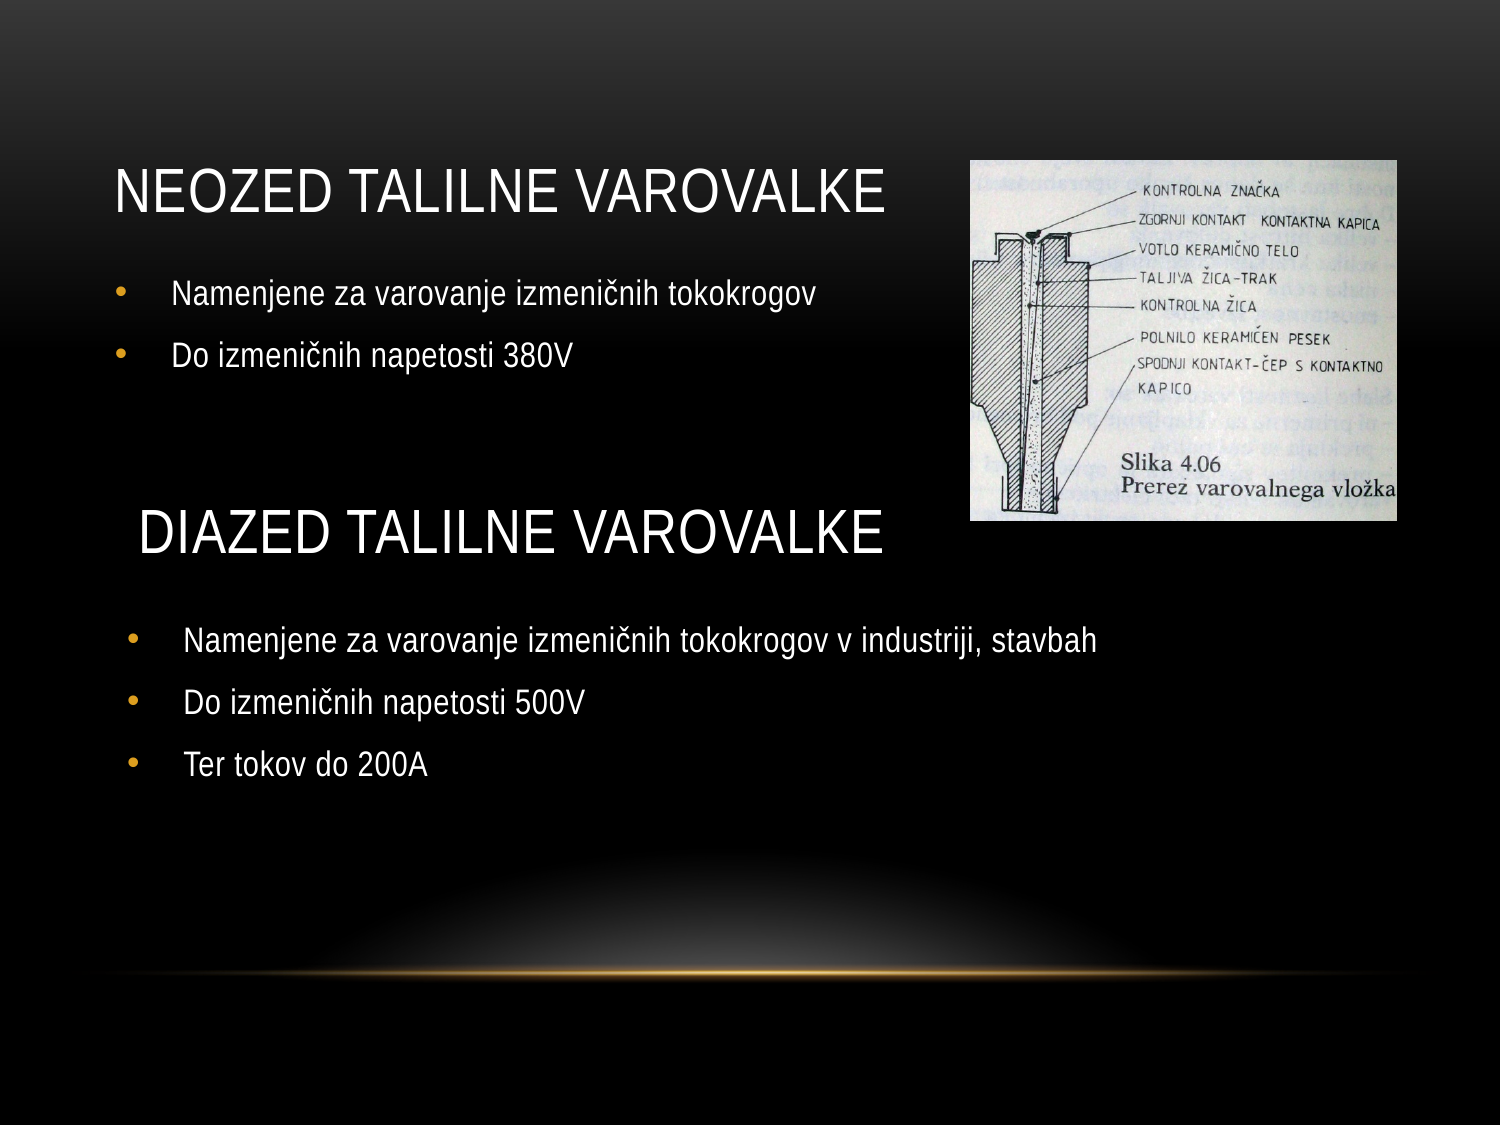

# Neozed talilne varovalke
Namenjene za varovanje izmeničnih tokokrogov
Do izmeničnih napetosti 380V
Diazed talilne varovalke
Namenjene za varovanje izmeničnih tokokrogov v industriji, stavbah
Do izmeničnih napetosti 500V
Ter tokov do 200A